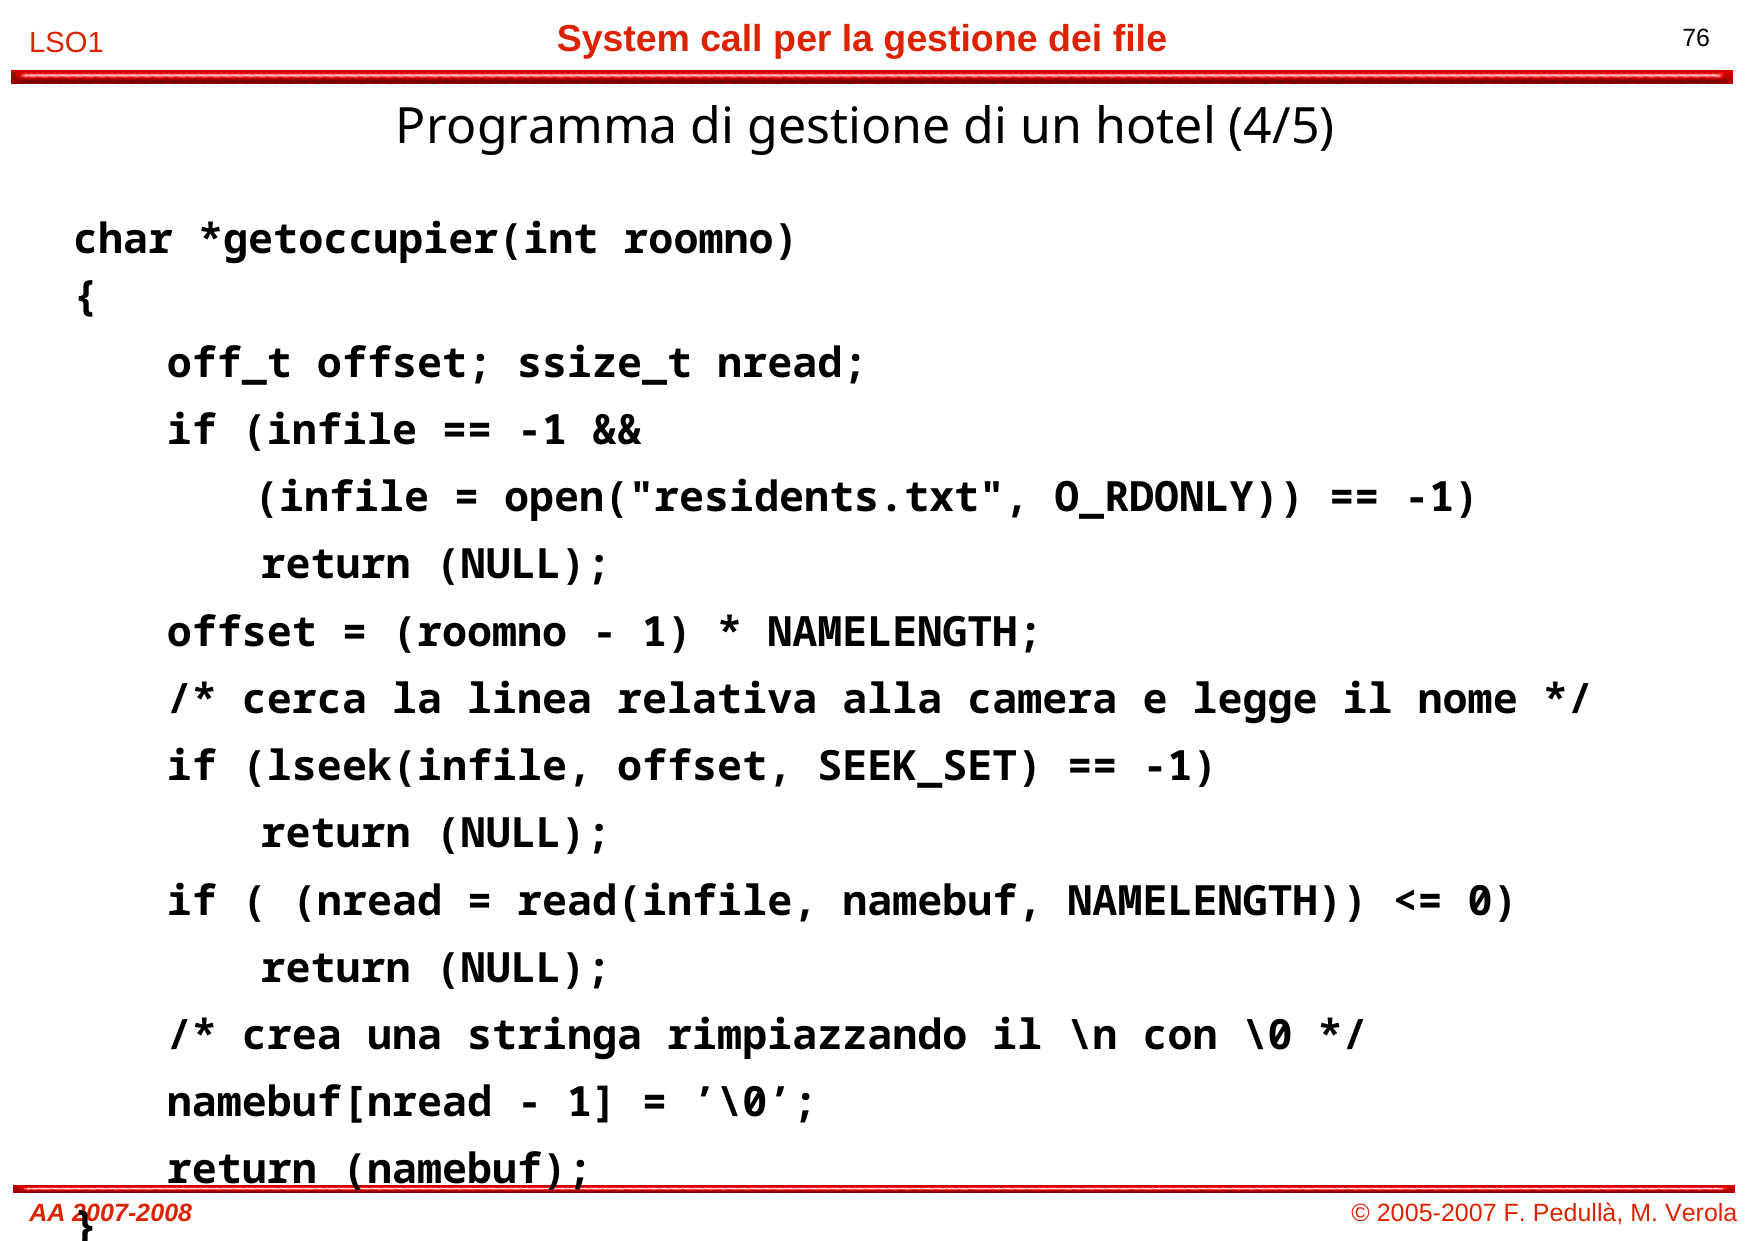

Programma di gestione di un hotel (4/5)
# char *getoccupier(int roomno)
{
off_t offset; ssize_t nread;
if (infile == -1 &&
 (infile = open("residents.txt", O_RDONLY)) == -1)
return (NULL);
offset = (roomno - 1) * NAMELENGTH;
/* cerca la linea relativa alla camera e legge il nome */
if (lseek(infile, offset, SEEK_SET) == -1)
return (NULL);
if ( (nread = read(infile, namebuf, NAMELENGTH)) <= 0)
return (NULL);
/* crea una stringa rimpiazzando il \n con \0 */
namebuf[nread - 1] = ’\0’;
return (namebuf);
}